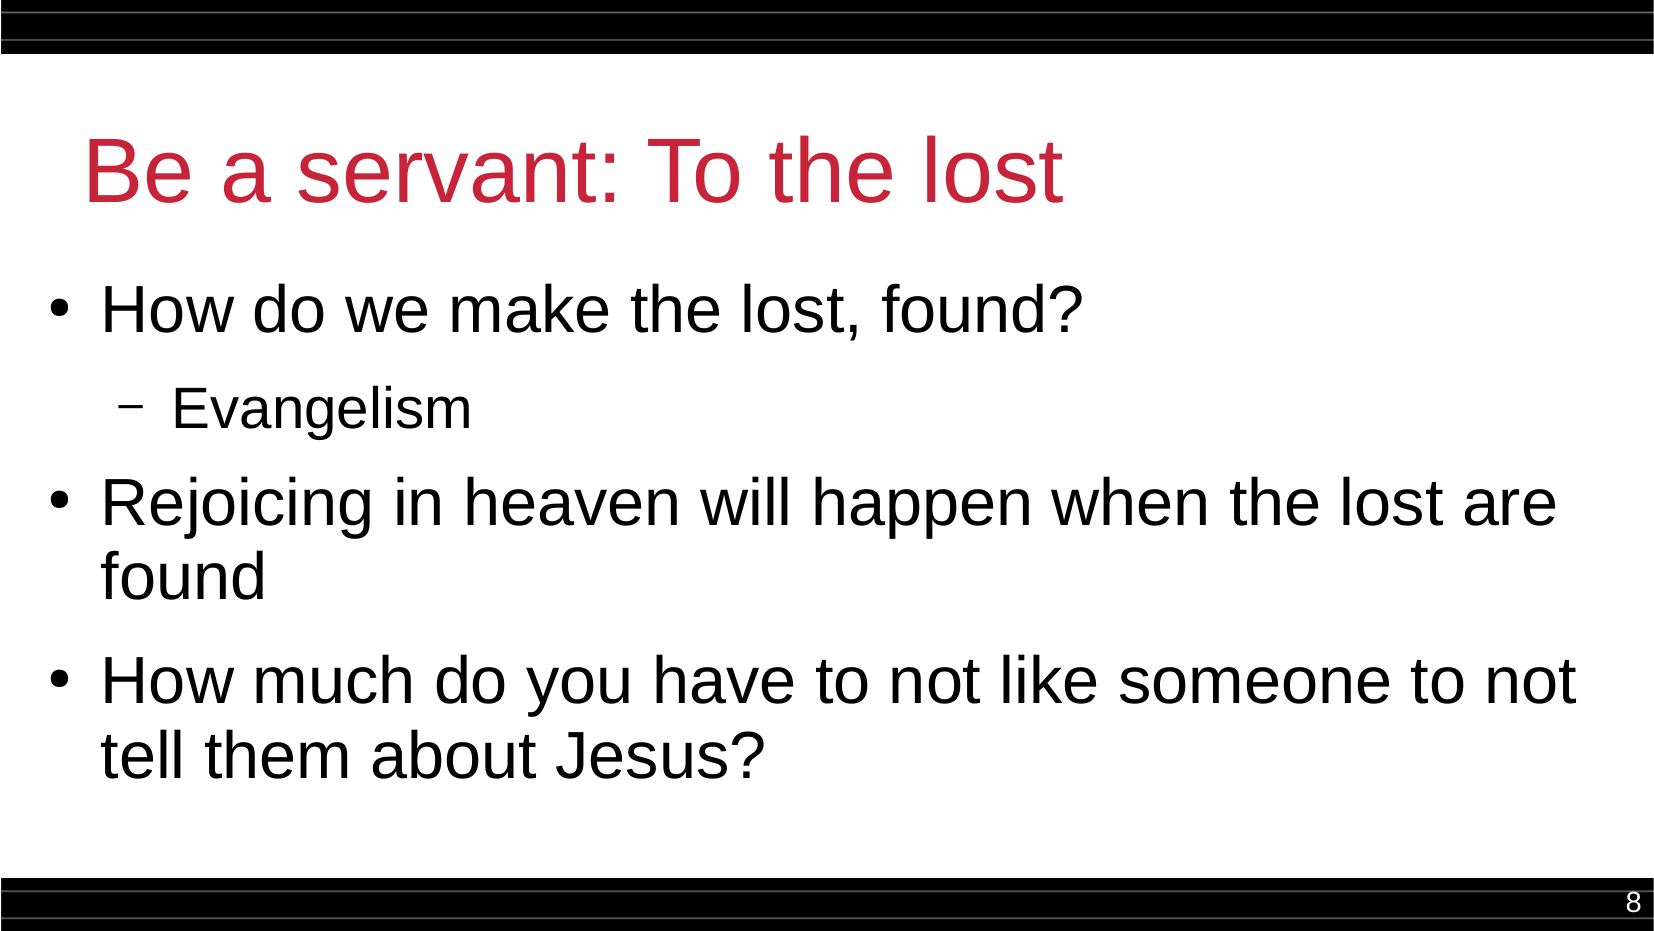

# Be a servant: To the lost
How do we make the lost, found?
Evangelism
Rejoicing in heaven will happen when the lost are found
How much do you have to not like someone to not tell them about Jesus?